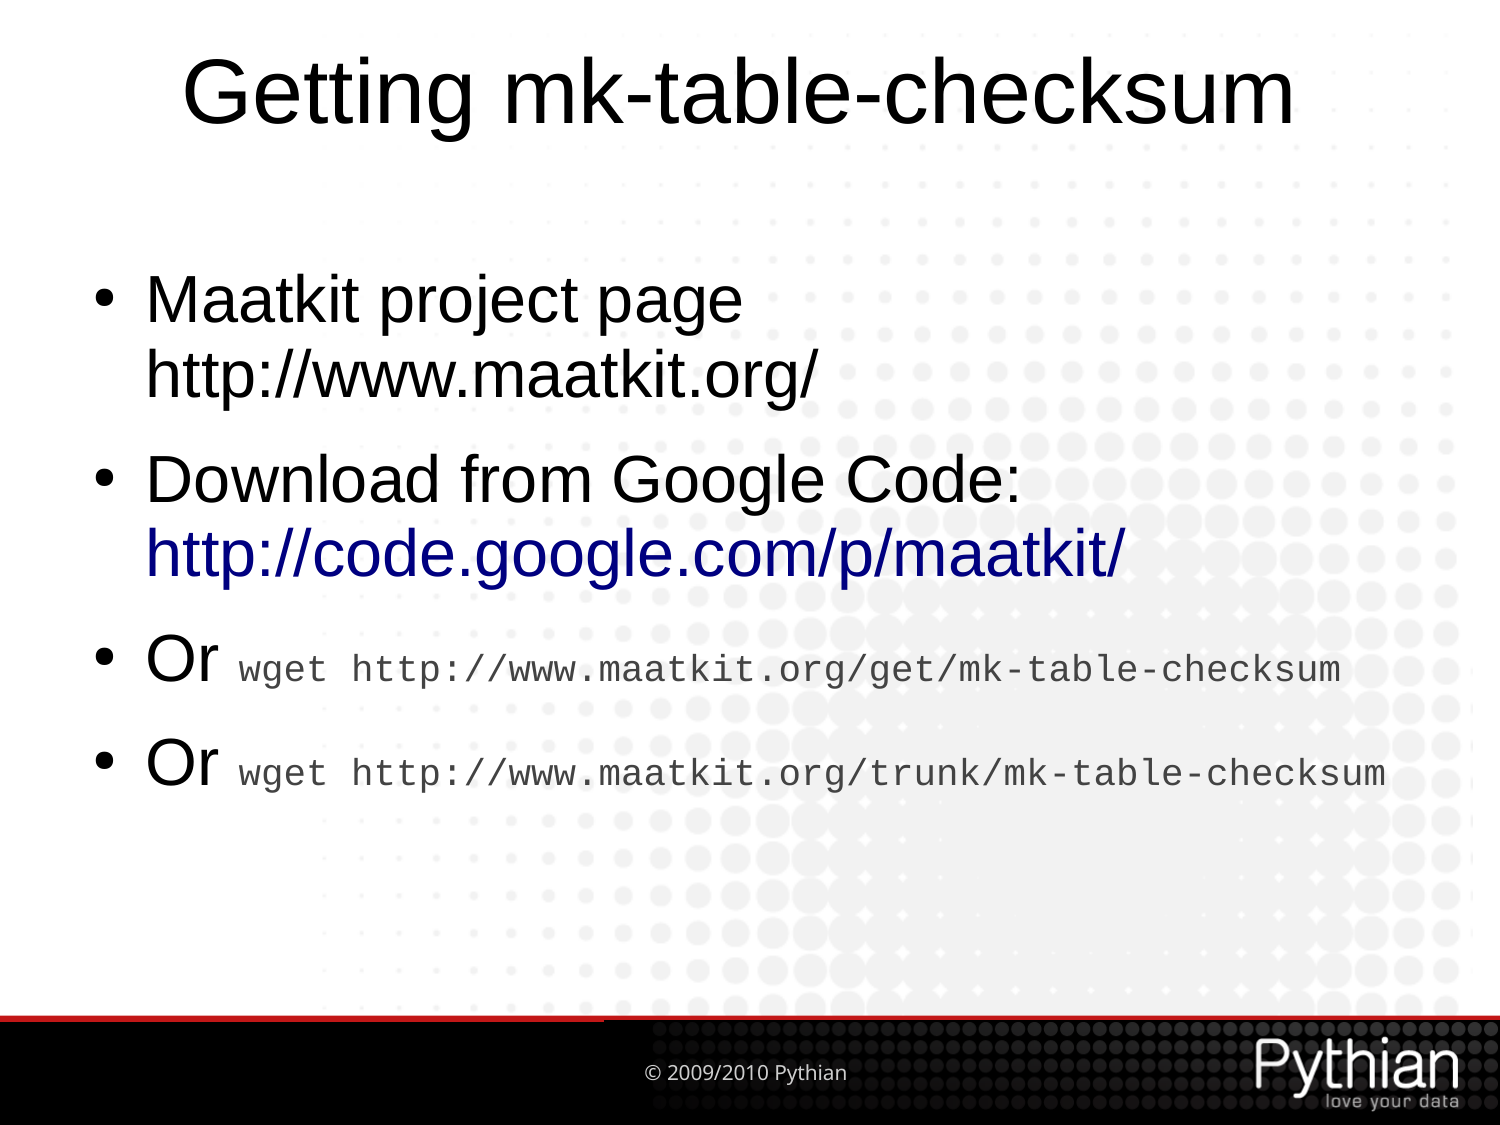

# Getting mk-table-checksum
Maatkit project page http://www.maatkit.org/
Download from Google Code: http://code.google.com/p/maatkit/
Or wget http://www.maatkit.org/get/mk-table-checksum
Or wget http://www.maatkit.org/trunk/mk-table-checksum